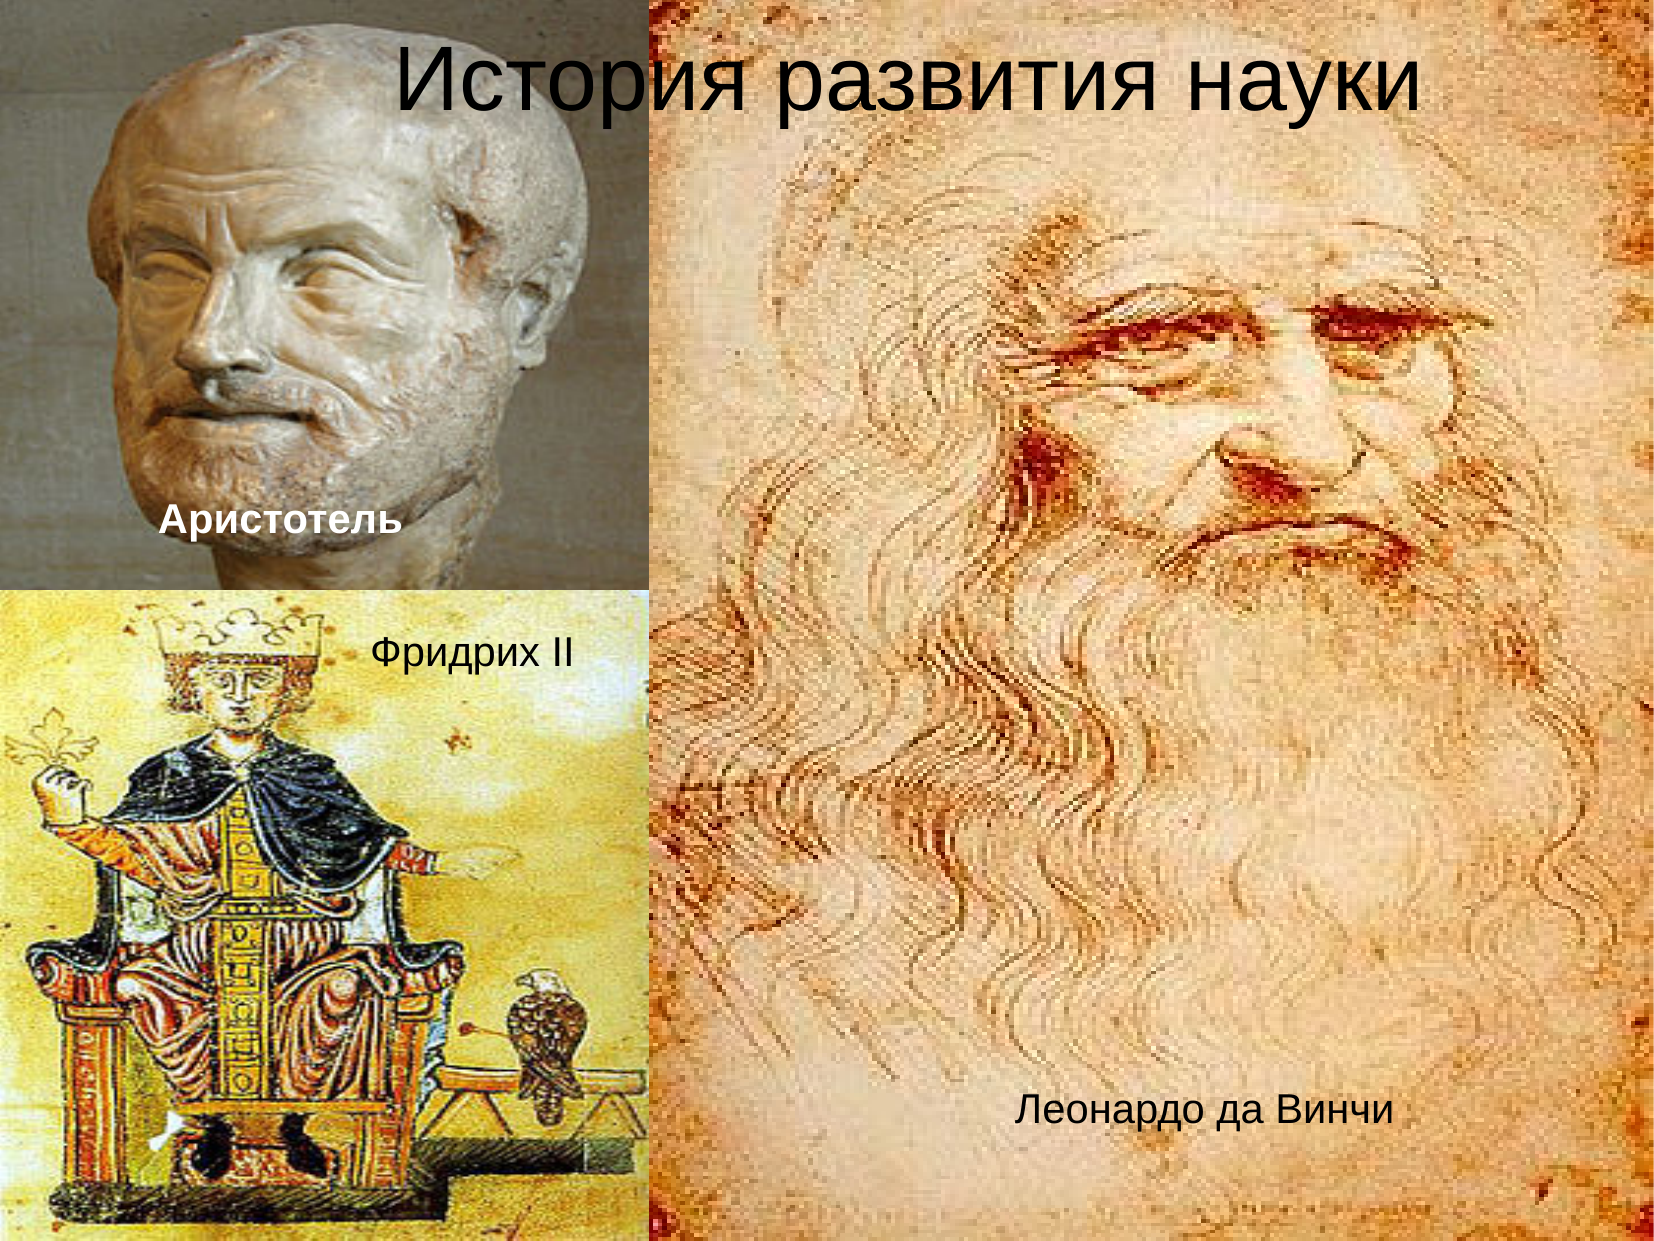

# История развития науки
Аристотель
Фридрих II
Леонардо да Винчи